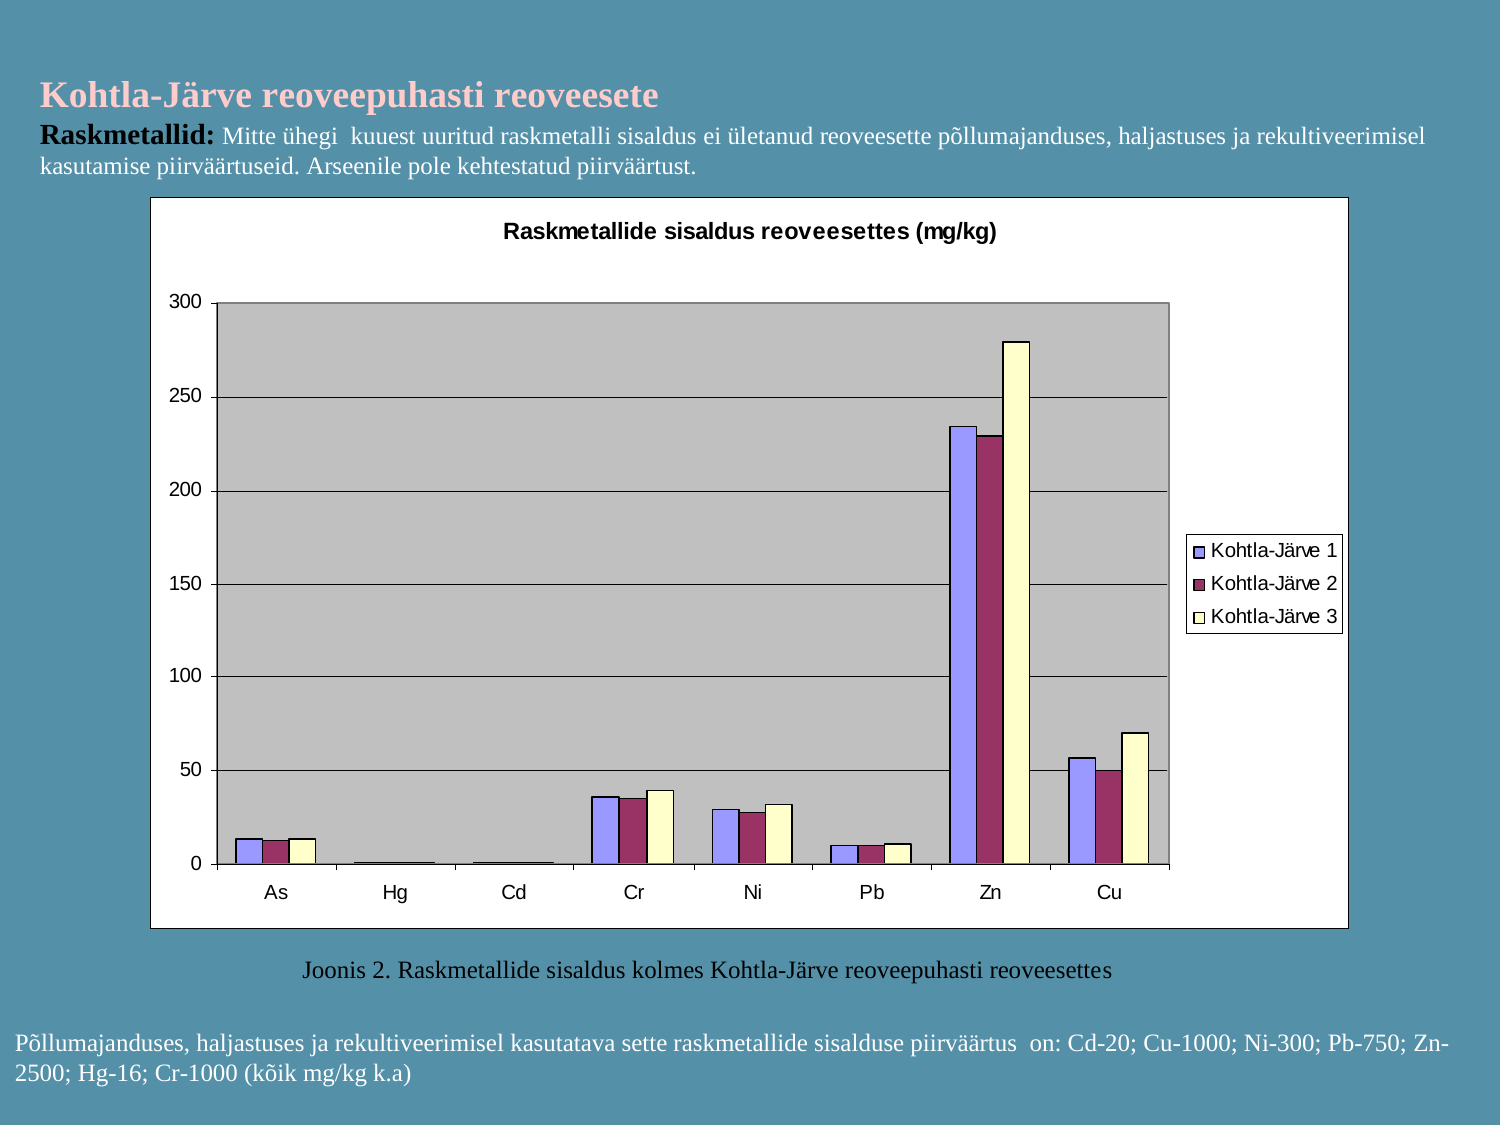

Kohtla-Järve reoveepuhasti reoveesete
Raskmetallid: Mitte ühegi kuuest uuritud raskmetalli sisaldus ei ületanud reoveesette põllumajanduses, haljastuses ja rekultiveerimisel kasutamise piirväärtuseid. Arseenile pole kehtestatud piirväärtust.
 Joonis 2. Raskmetallide sisaldus kolmes Kohtla-Järve reoveepuhasti reoveesettes
Põllumajanduses, haljastuses ja rekultiveerimisel kasutatava sette raskmetallide sisalduse piirväärtus on: Cd-20; Cu-1000; Ni-300; Pb-750; Zn-2500; Hg-16; Cr-1000 (kõik mg/kg k.a)